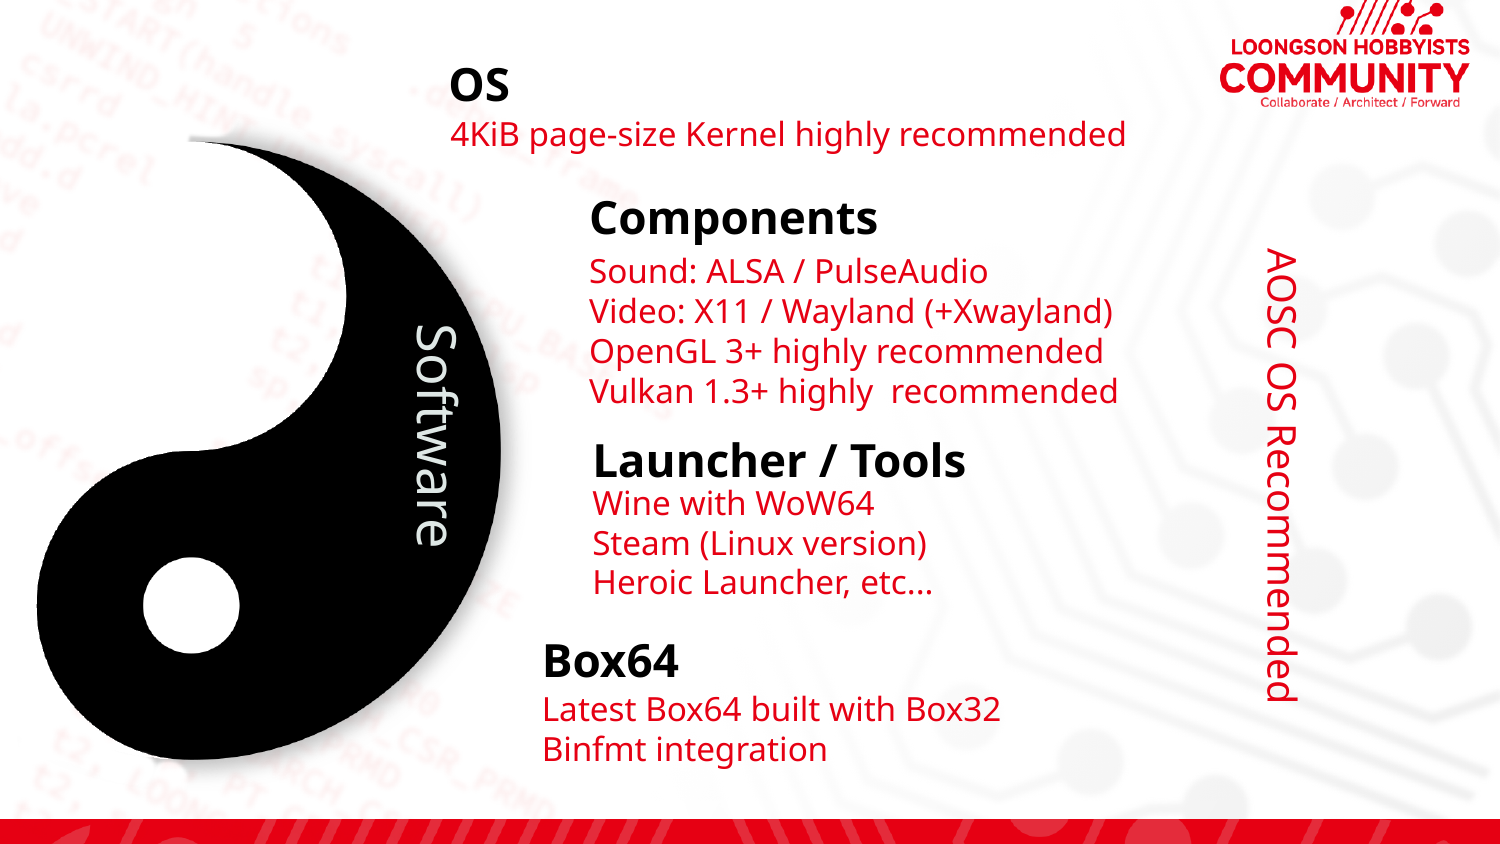

OS
4KiB page-size Kernel highly recommended
Components
Sound: ALSA / PulseAudio
Video: X11 / Wayland (+Xwayland)
OpenGL 3+ highly recommended
Vulkan 1.3+ highly recommended
Software
Launcher / Tools
AOSC OS Recommended
Wine with WoW64
Steam (Linux version)
Heroic Launcher, etc...
Box64
Latest Box64 built with Box32
Binfmt integration